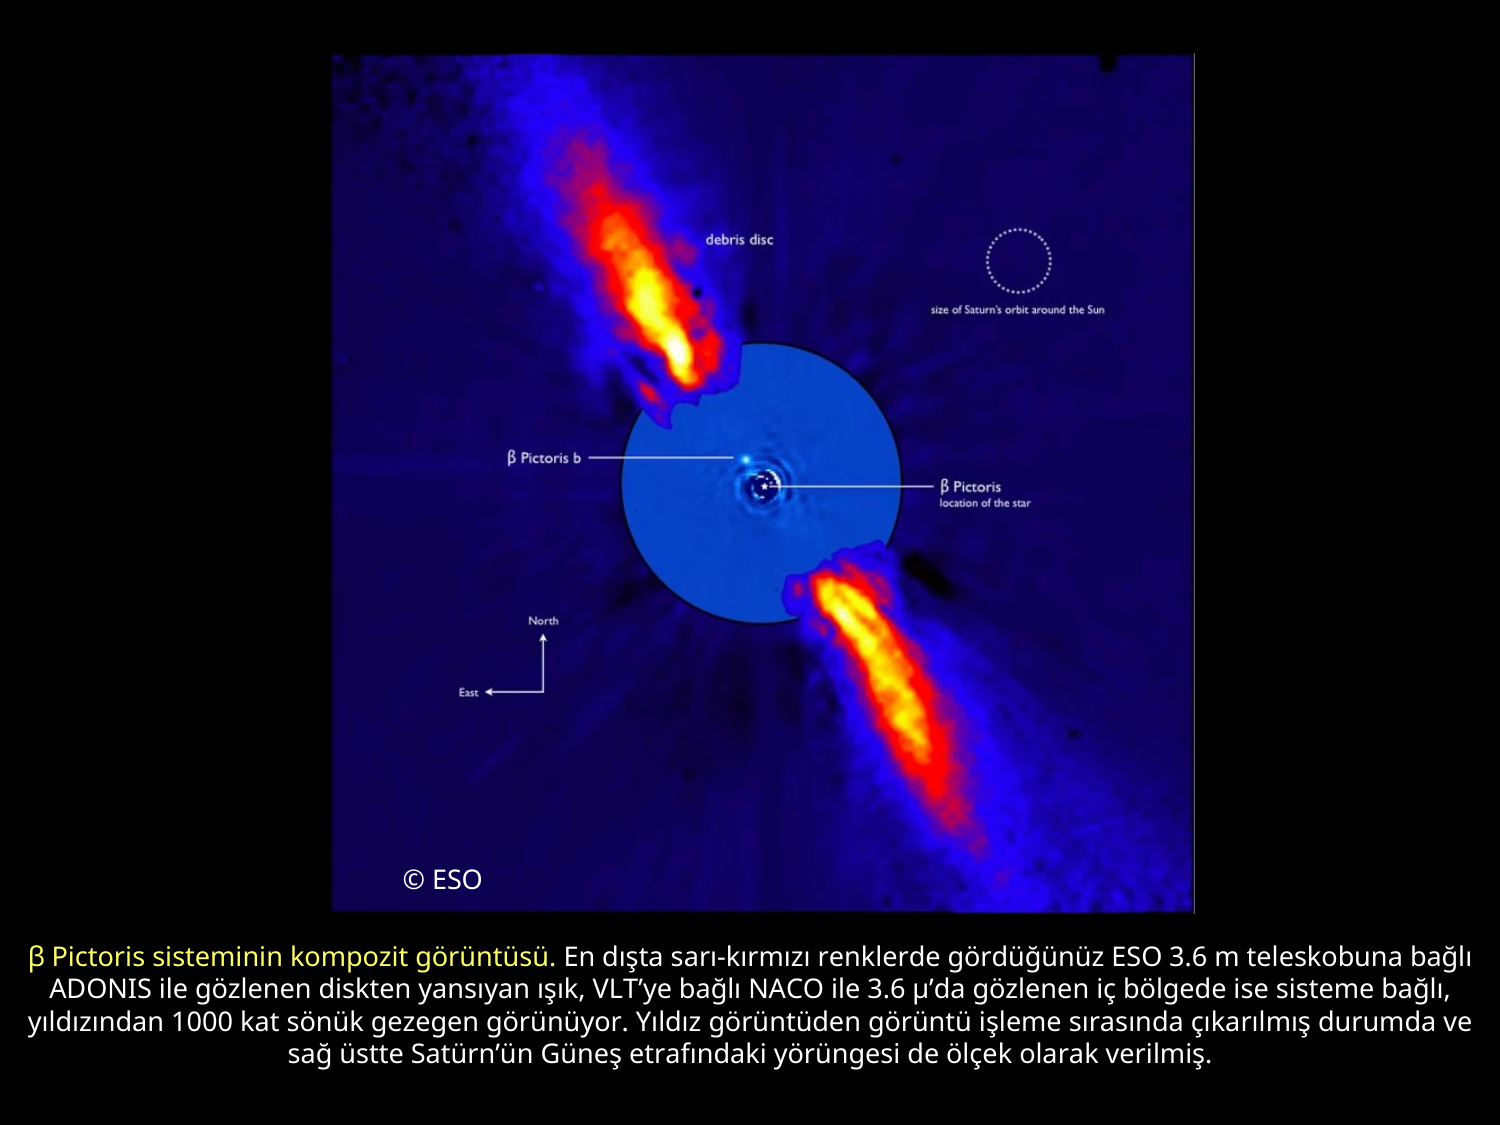

© ESO
β Pictoris sisteminin kompozit görüntüsü. En dışta sarı-kırmızı renklerde gördüğünüz ESO 3.6 m teleskobuna bağlı ADONIS ile gözlenen diskten yansıyan ışık, VLT’ye bağlı NACO ile 3.6 μ’da gözlenen iç bölgede ise sisteme bağlı, yıldızından 1000 kat sönük gezegen görünüyor. Yıldız görüntüden görüntü işleme sırasında çıkarılmış durumda ve sağ üstte Satürn’ün Güneş etrafındaki yörüngesi de ölçek olarak verilmiş.